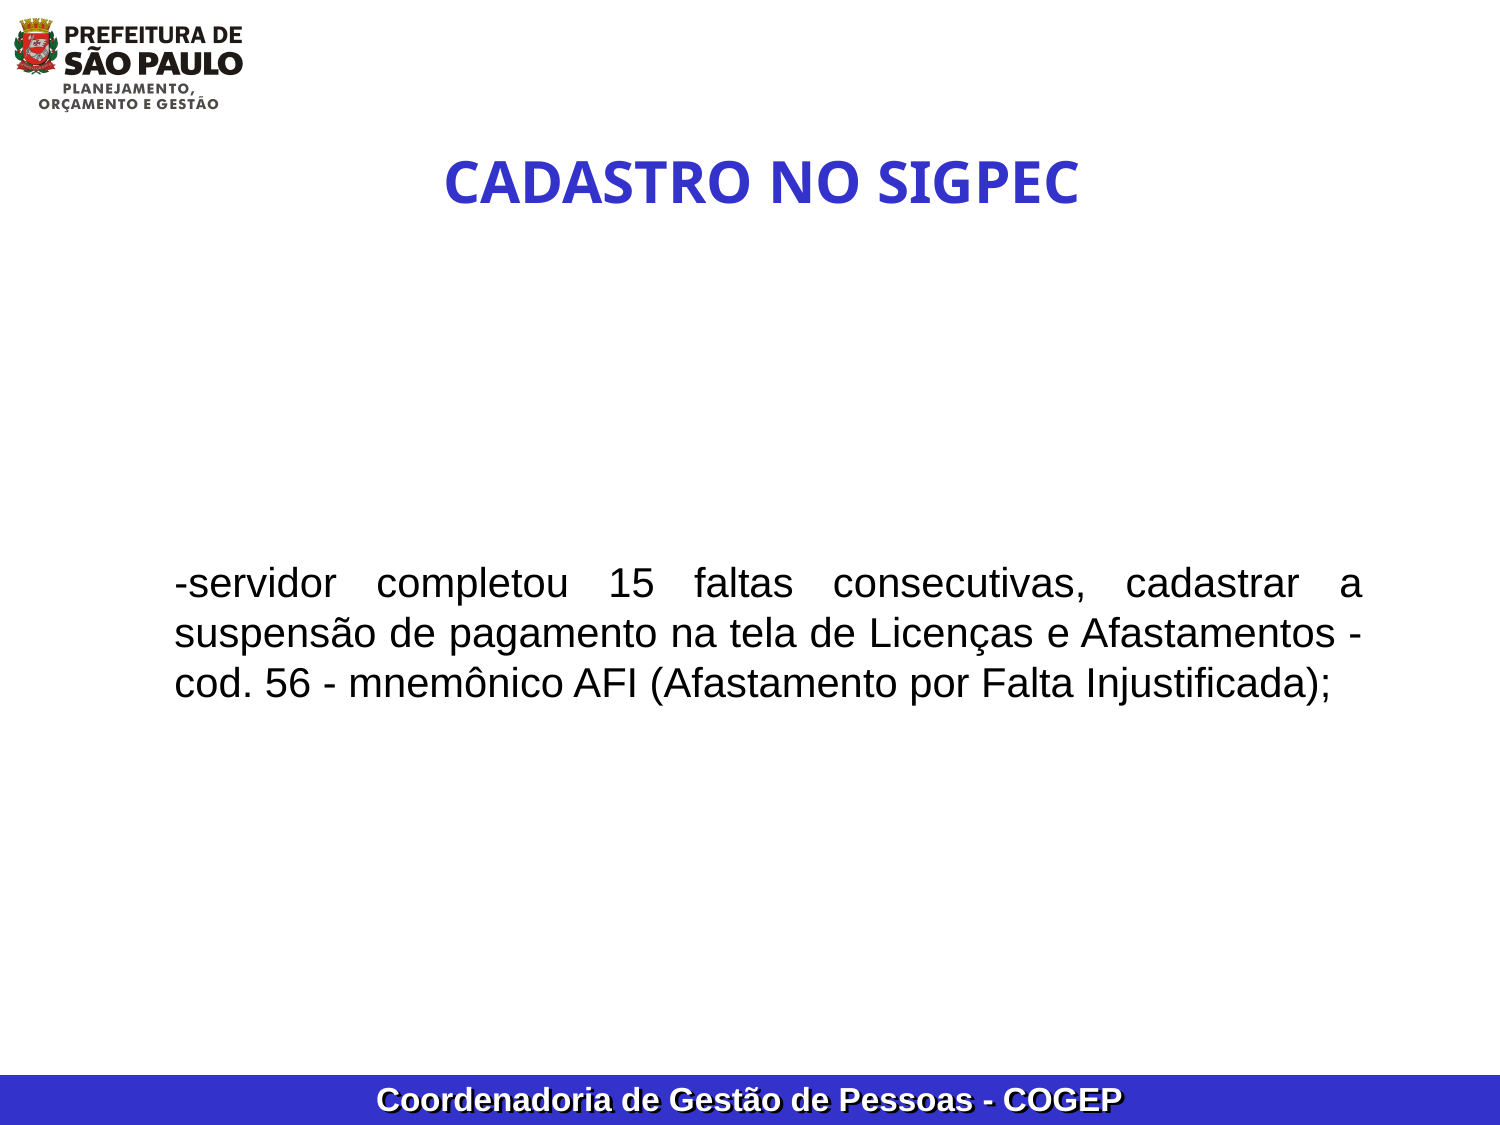

CADASTRO NO SIGPEC
-servidor completou 15 faltas consecutivas, cadastrar a suspensão de pagamento na tela de Licenças e Afastamentos - cod. 56 - mnemônico AFI (Afastamento por Falta Injustificada);